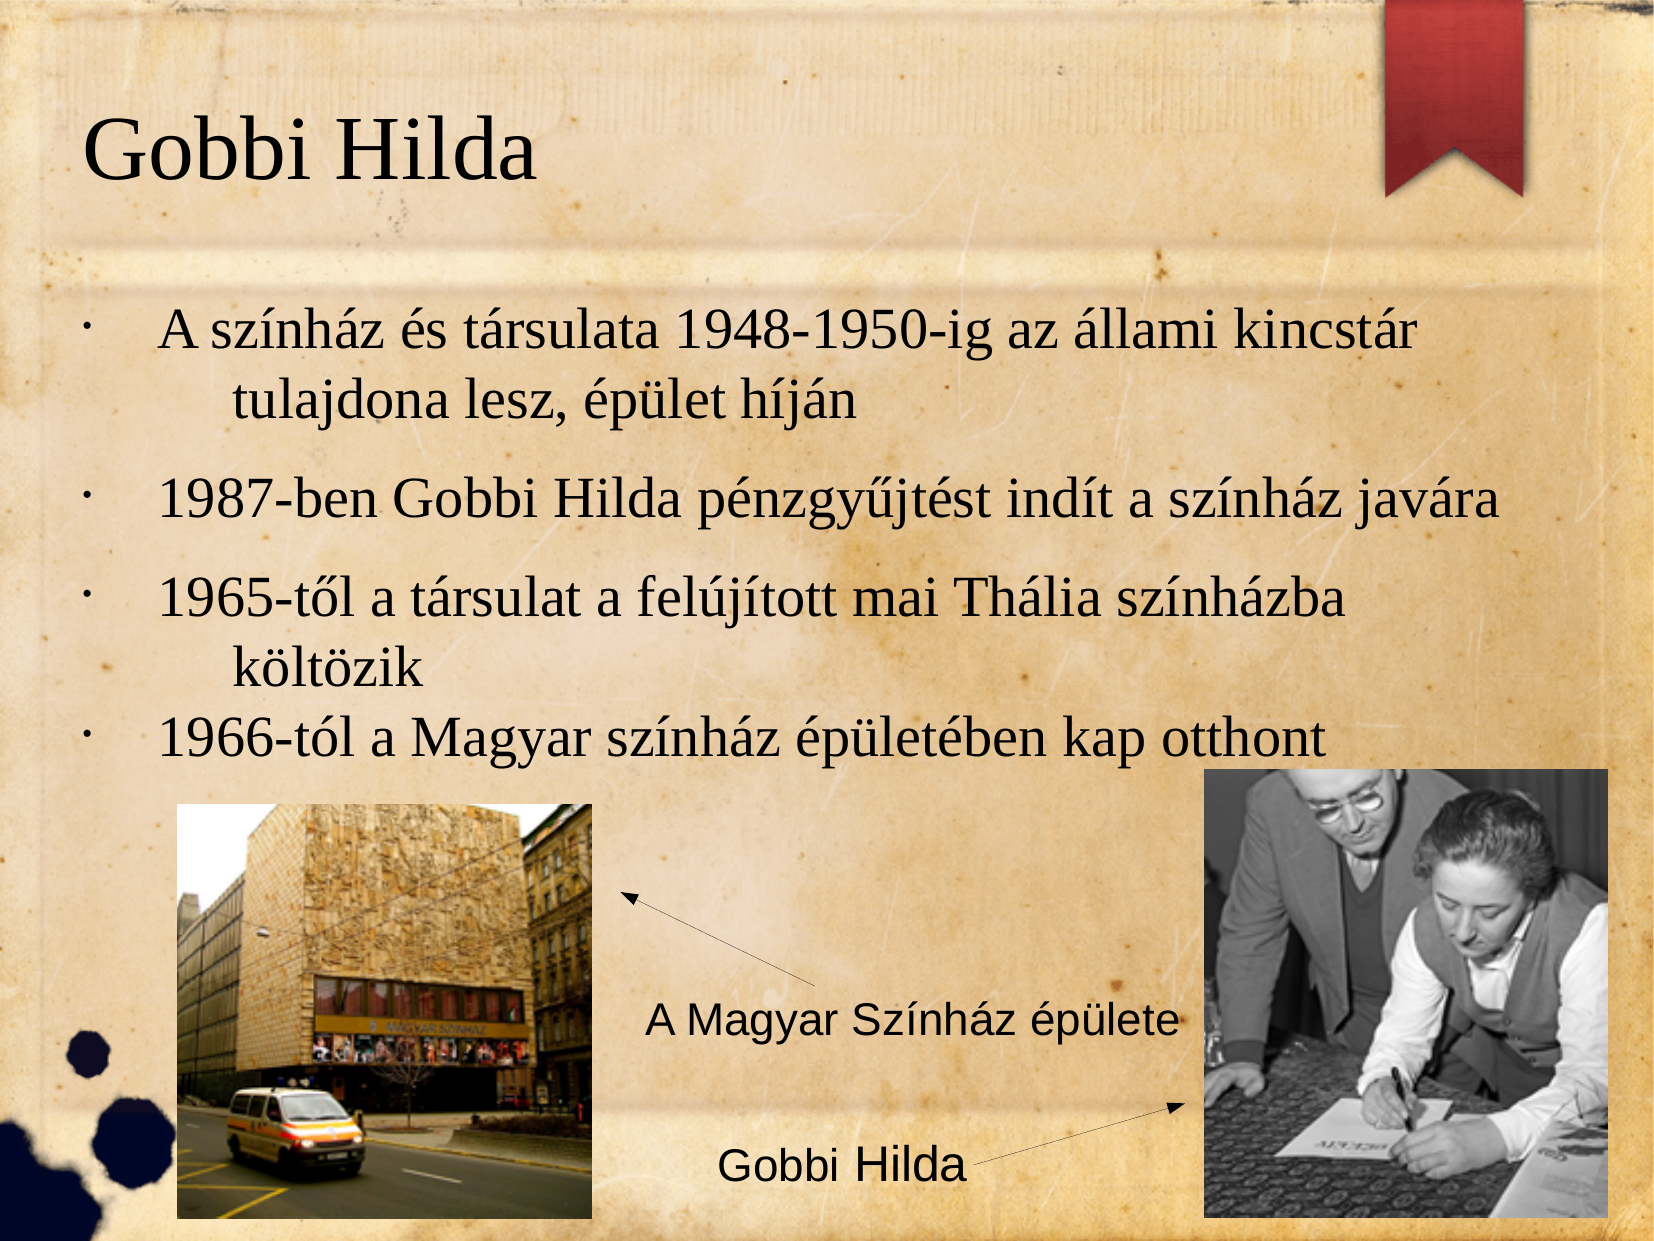

# Gobbi Hilda
A színház és társulata 1948-1950-ig az állami kincstár tulajdona lesz, épület híján
1987-ben Gobbi Hilda pénzgyűjtést indít a színház javára
1965-től a társulat a felújított mai Thália színházba költözik
1966-tól a Magyar színház épületében kap otthont
A Magyar Színház épülete
Gobbi Hilda